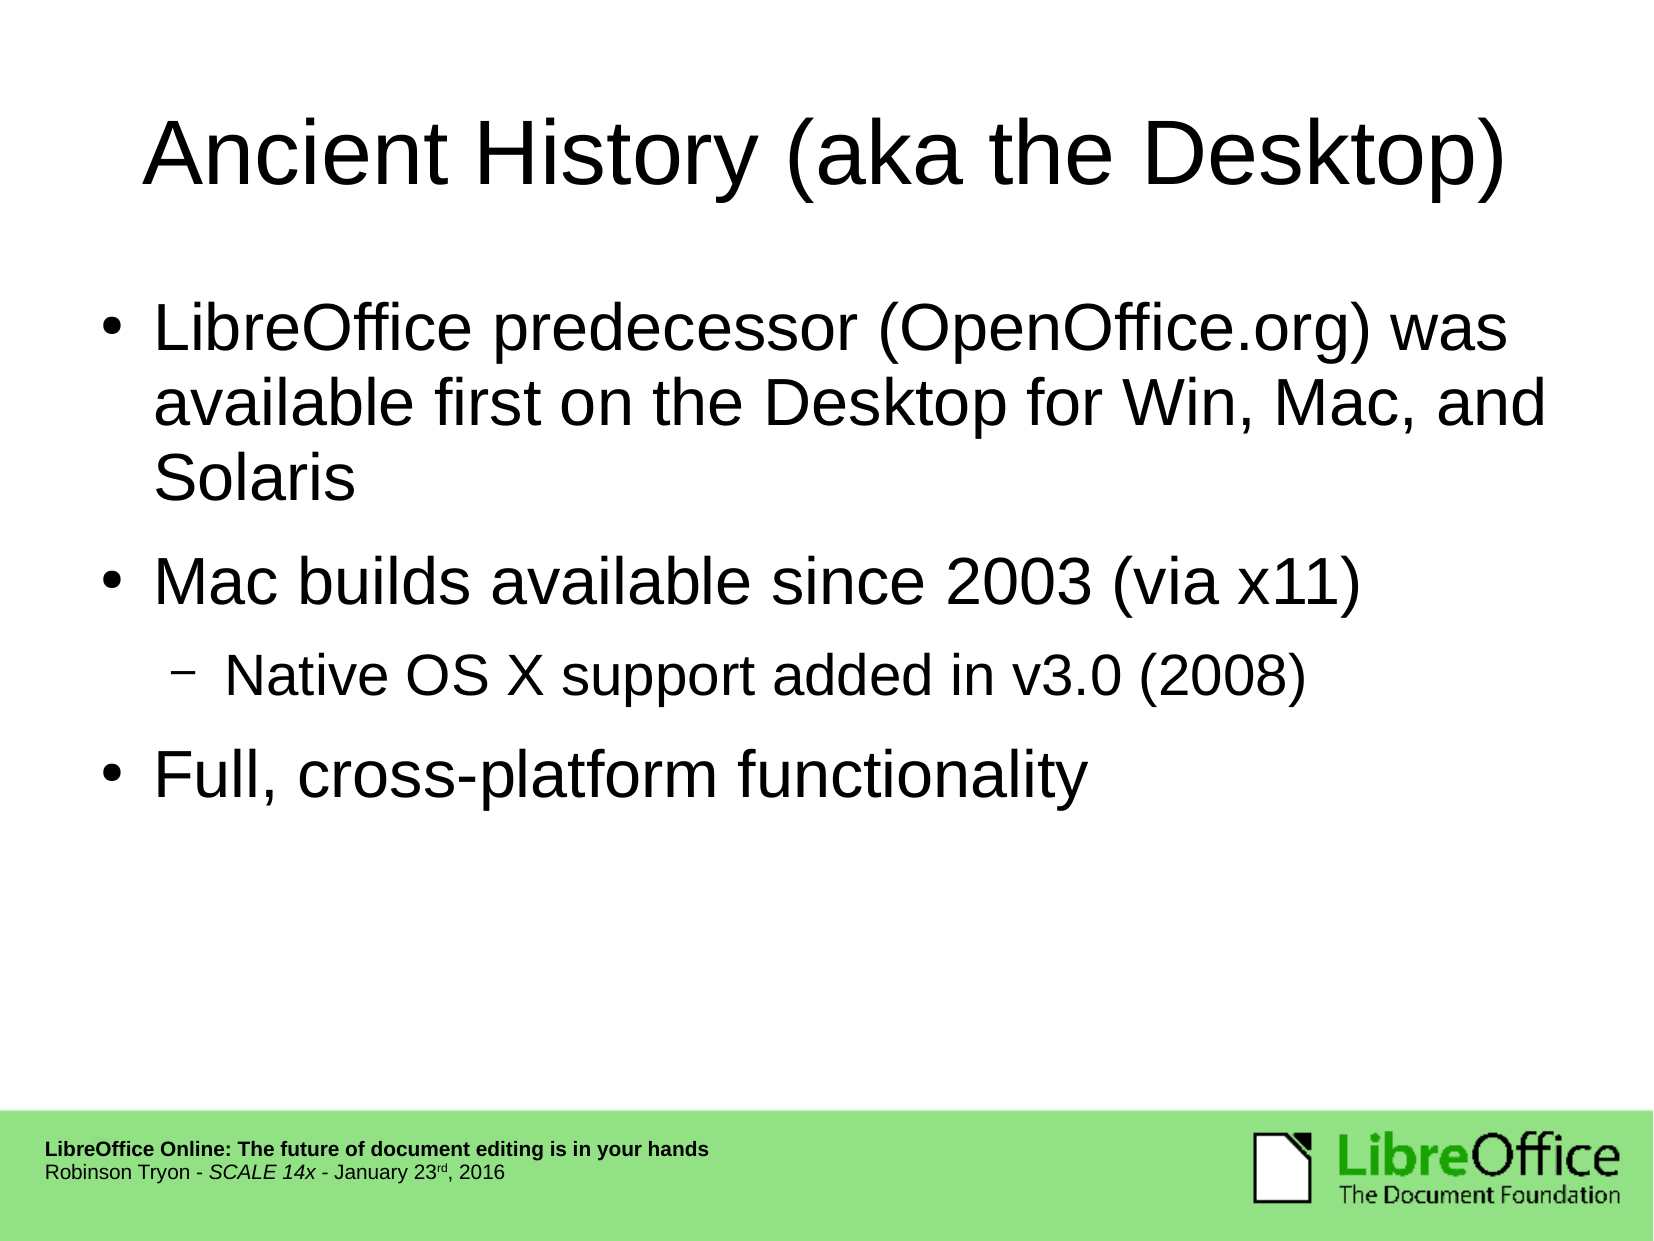

# Ancient History (aka the Desktop)
LibreOffice predecessor (OpenOffice.org) was available first on the Desktop for Win, Mac, and Solaris
Mac builds available since 2003 (via x11)
Native OS X support added in v3.0 (2008)
Full, cross-platform functionality